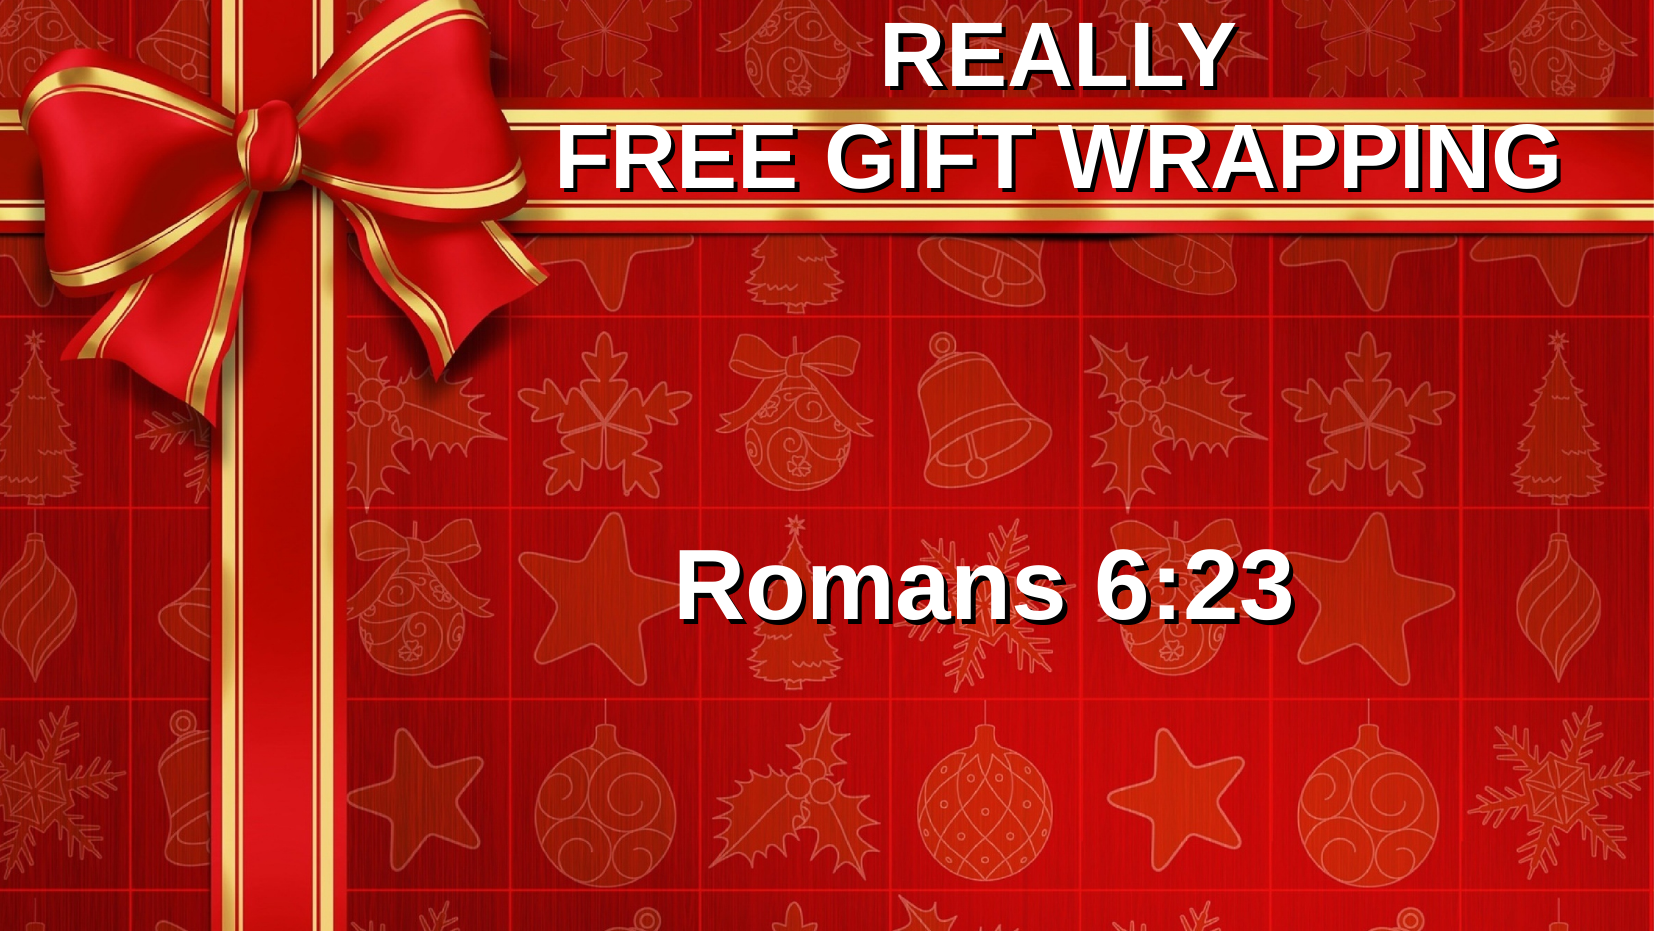

# REALLY FREE GIFT WRAPPING
Romans 6:23